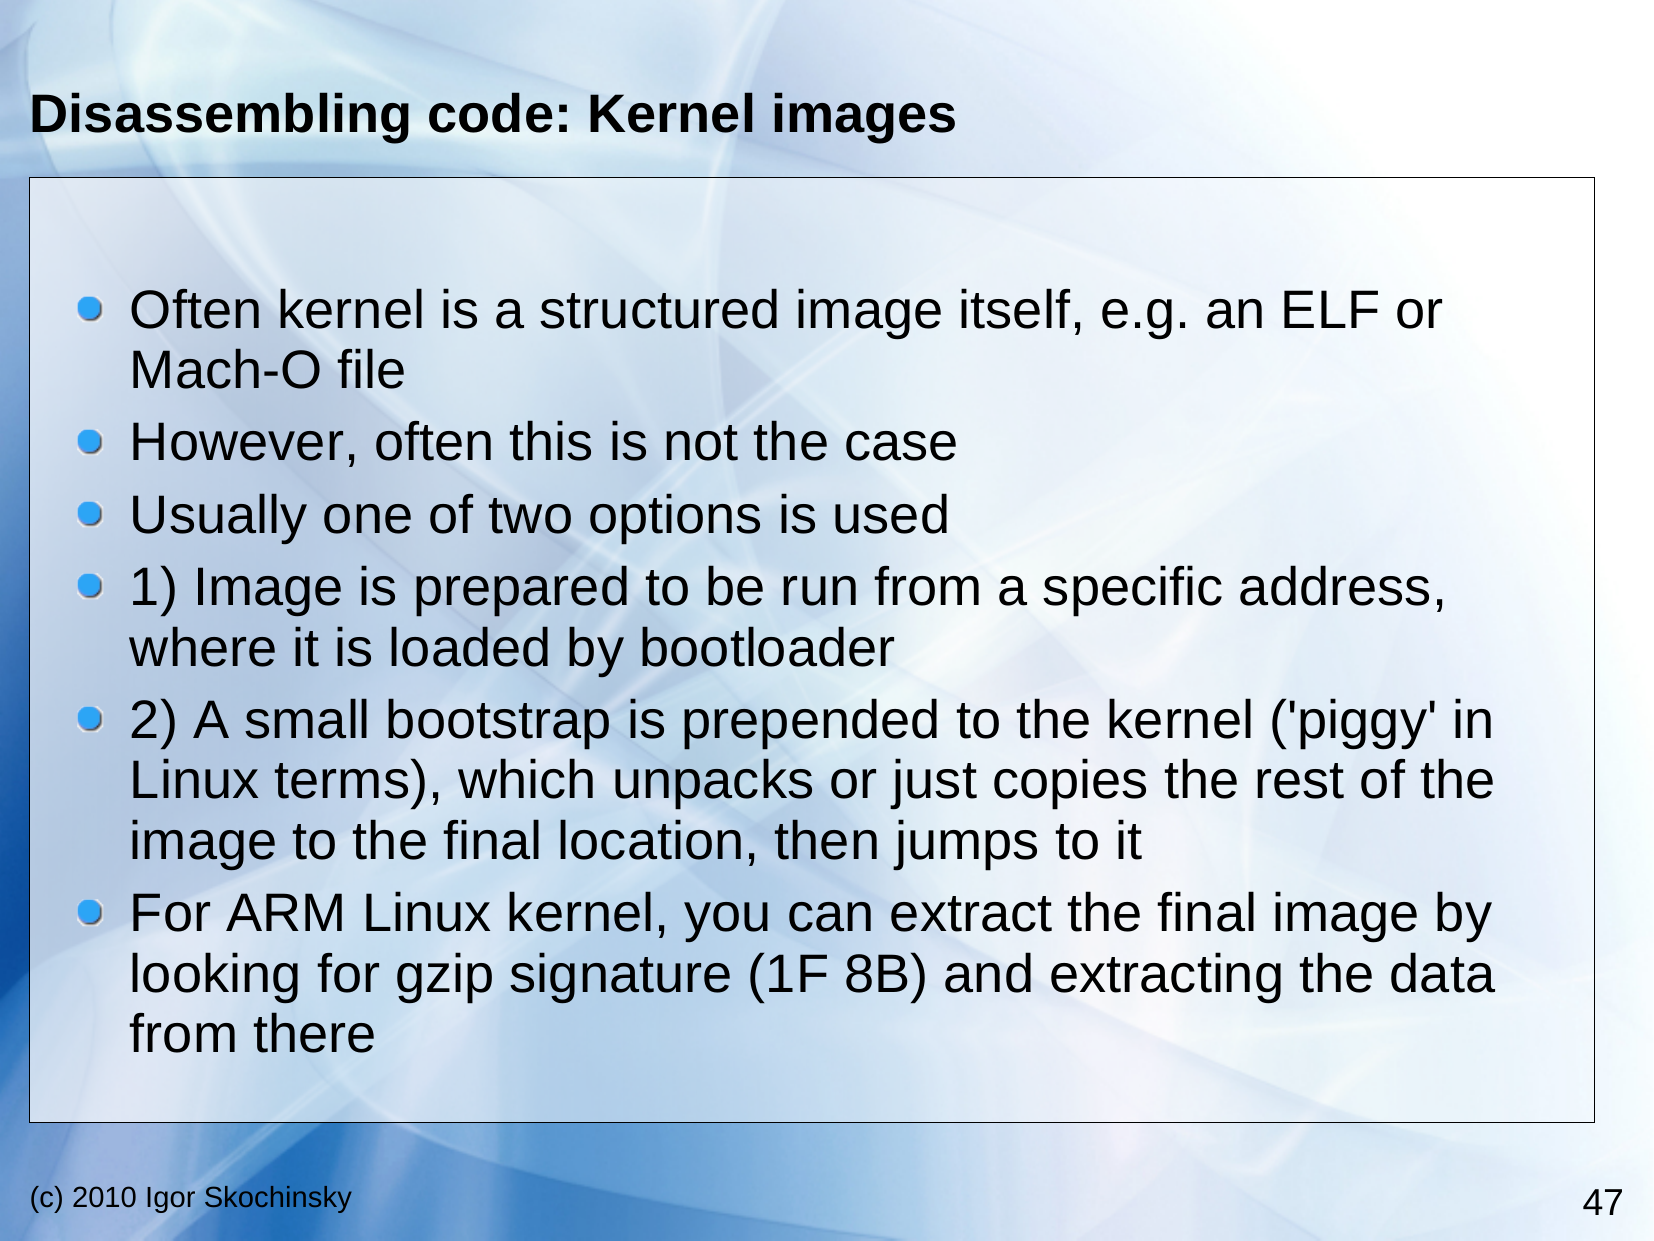

# Disassembling code: Kernel images
Often kernel is a structured image itself, e.g. an ELF or Mach-O file
However, often this is not the case
Usually one of two options is used
1) Image is prepared to be run from a specific address, where it is loaded by bootloader
2) A small bootstrap is prepended to the kernel ('piggy' in Linux terms), which unpacks or just copies the rest of the image to the final location, then jumps to it
For ARM Linux kernel, you can extract the final image by looking for gzip signature (1F 8B) and extracting the data from there
(c) 2010 Igor Skochinsky
47